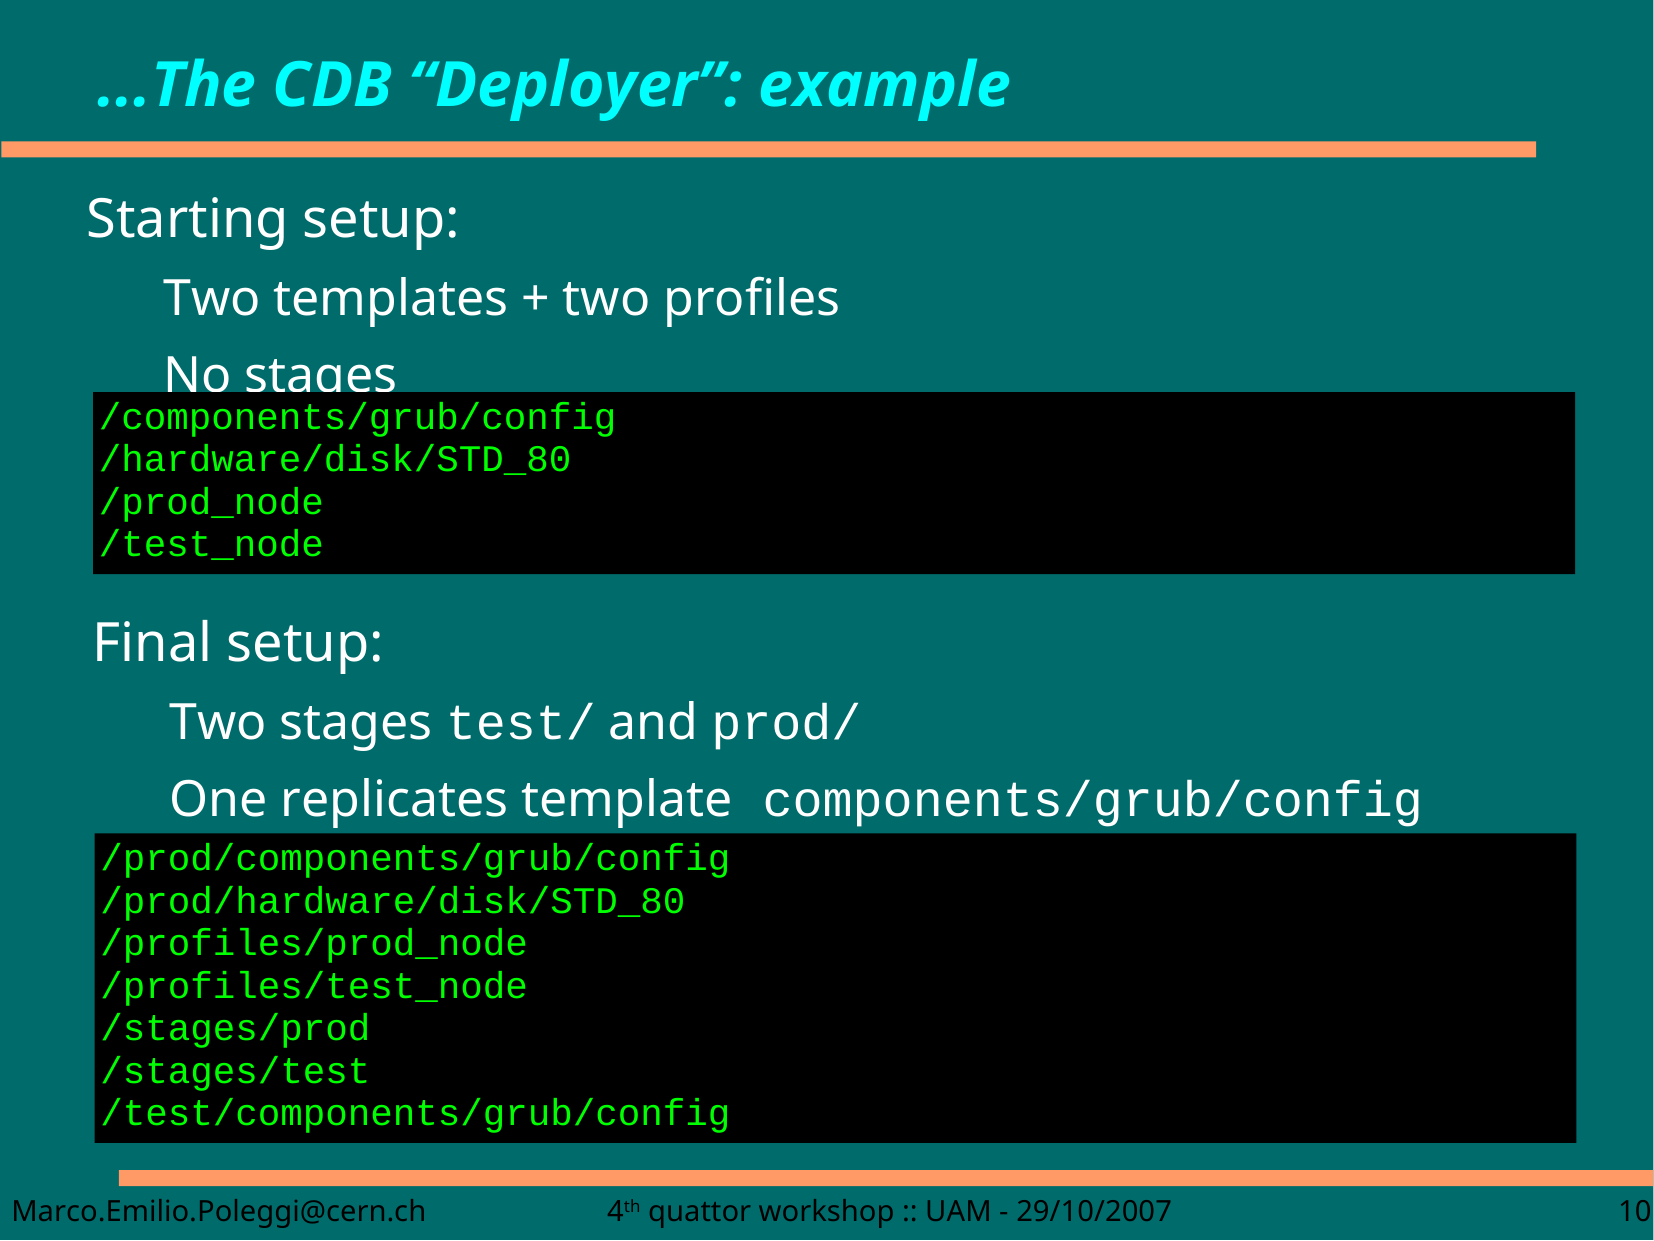

# ...The CDB “Deployer”: example
Starting setup:
Two templates + two profiles
No stages
/components/grub/config
/hardware/disk/STD_80
/prod_node
/test_node
Final setup:
Two stages test/ and prod/
One replicates template components/grub/config
/prod/components/grub/config
/prod/hardware/disk/STD_80
/profiles/prod_node
/profiles/test_node
/stages/prod
/stages/test
/test/components/grub/config